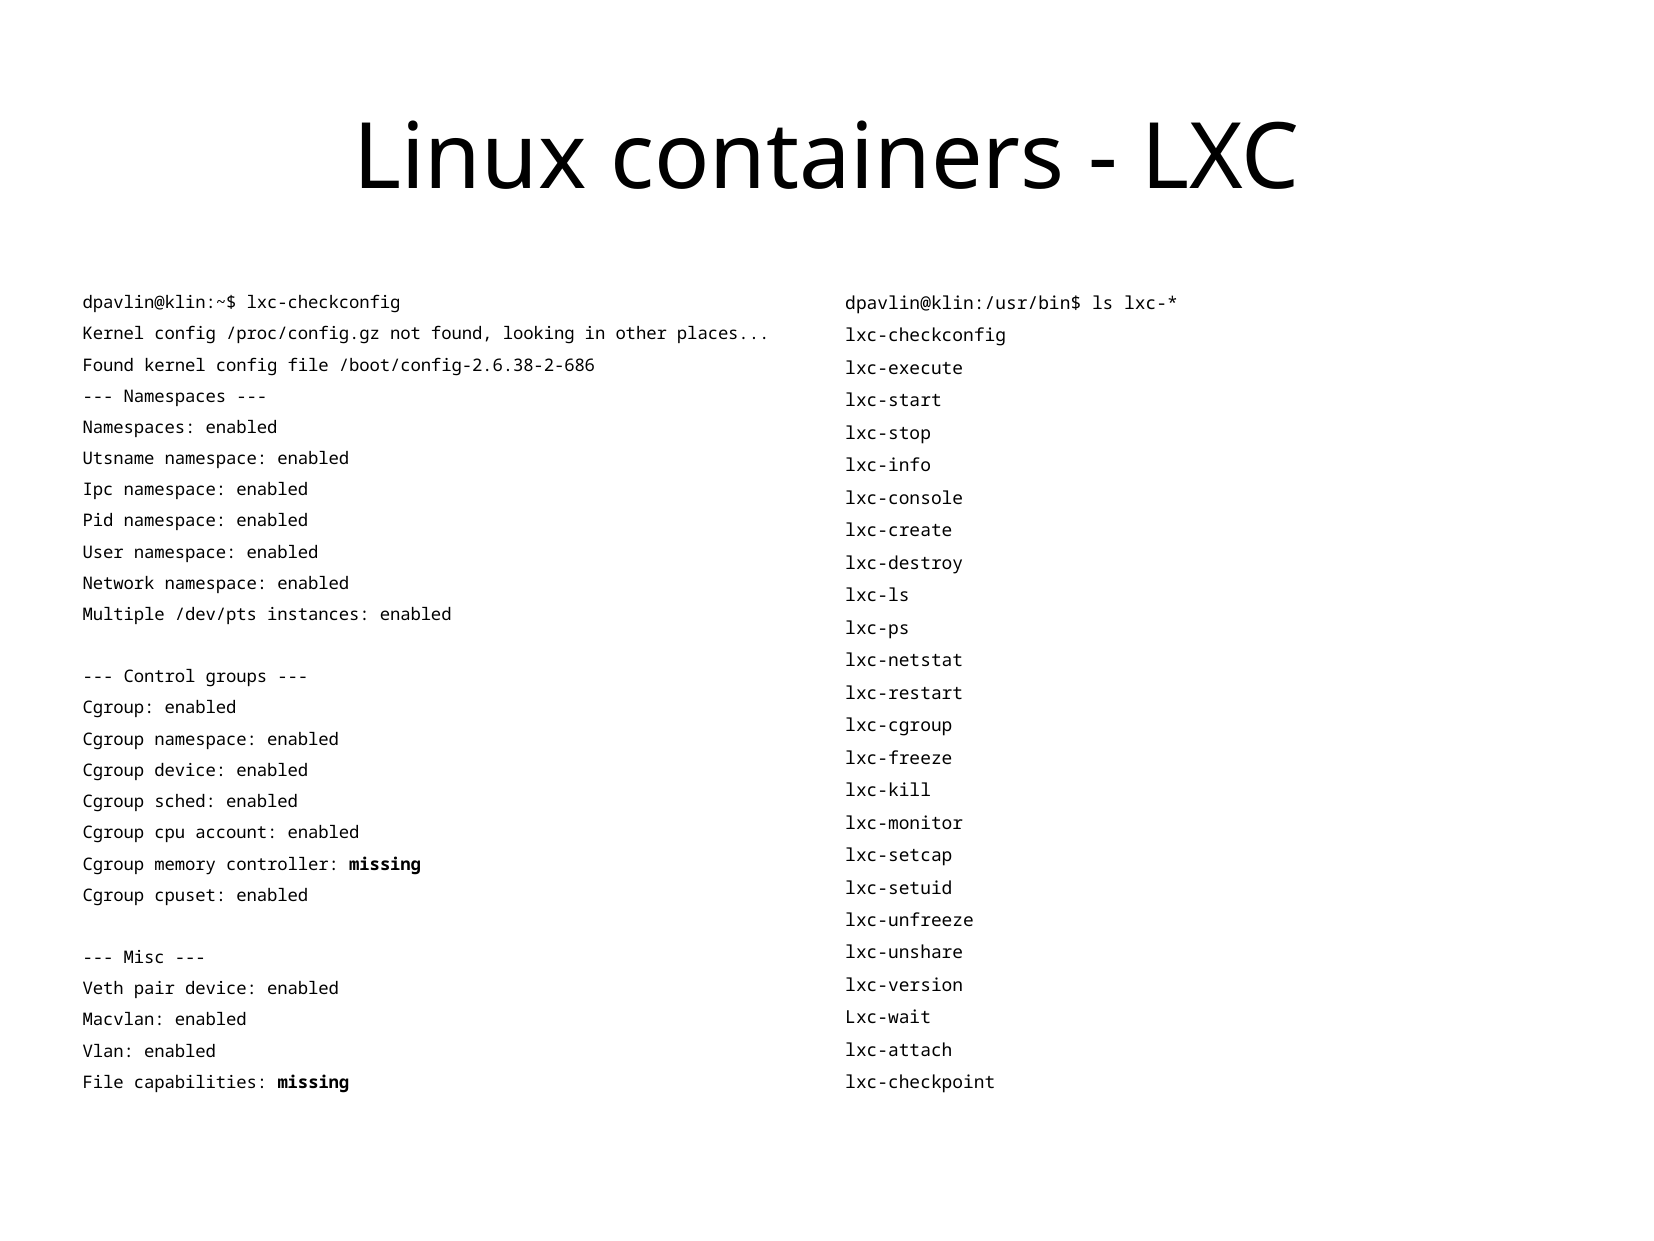

# Linux containers - LXC
dpavlin@klin:~$ lxc-checkconfig
Kernel config /proc/config.gz not found, looking in other places...
Found kernel config file /boot/config-2.6.38-2-686
--- Namespaces ---
Namespaces: enabled
Utsname namespace: enabled
Ipc namespace: enabled
Pid namespace: enabled
User namespace: enabled
Network namespace: enabled
Multiple /dev/pts instances: enabled
--- Control groups ---
Cgroup: enabled
Cgroup namespace: enabled
Cgroup device: enabled
Cgroup sched: enabled
Cgroup cpu account: enabled
Cgroup memory controller: missing
Cgroup cpuset: enabled
--- Misc ---
Veth pair device: enabled
Macvlan: enabled
Vlan: enabled
File capabilities: missing
dpavlin@klin:/usr/bin$ ls lxc-*
lxc-checkconfig
lxc-execute
lxc-start
lxc-stop
lxc-info
lxc-console
lxc-create
lxc-destroy
lxc-ls
lxc-ps
lxc-netstat
lxc-restart
lxc-cgroup
lxc-freeze
lxc-kill
lxc-monitor
lxc-setcap
lxc-setuid
lxc-unfreeze
lxc-unshare
lxc-version
Lxc-wait
lxc-attach
lxc-checkpoint